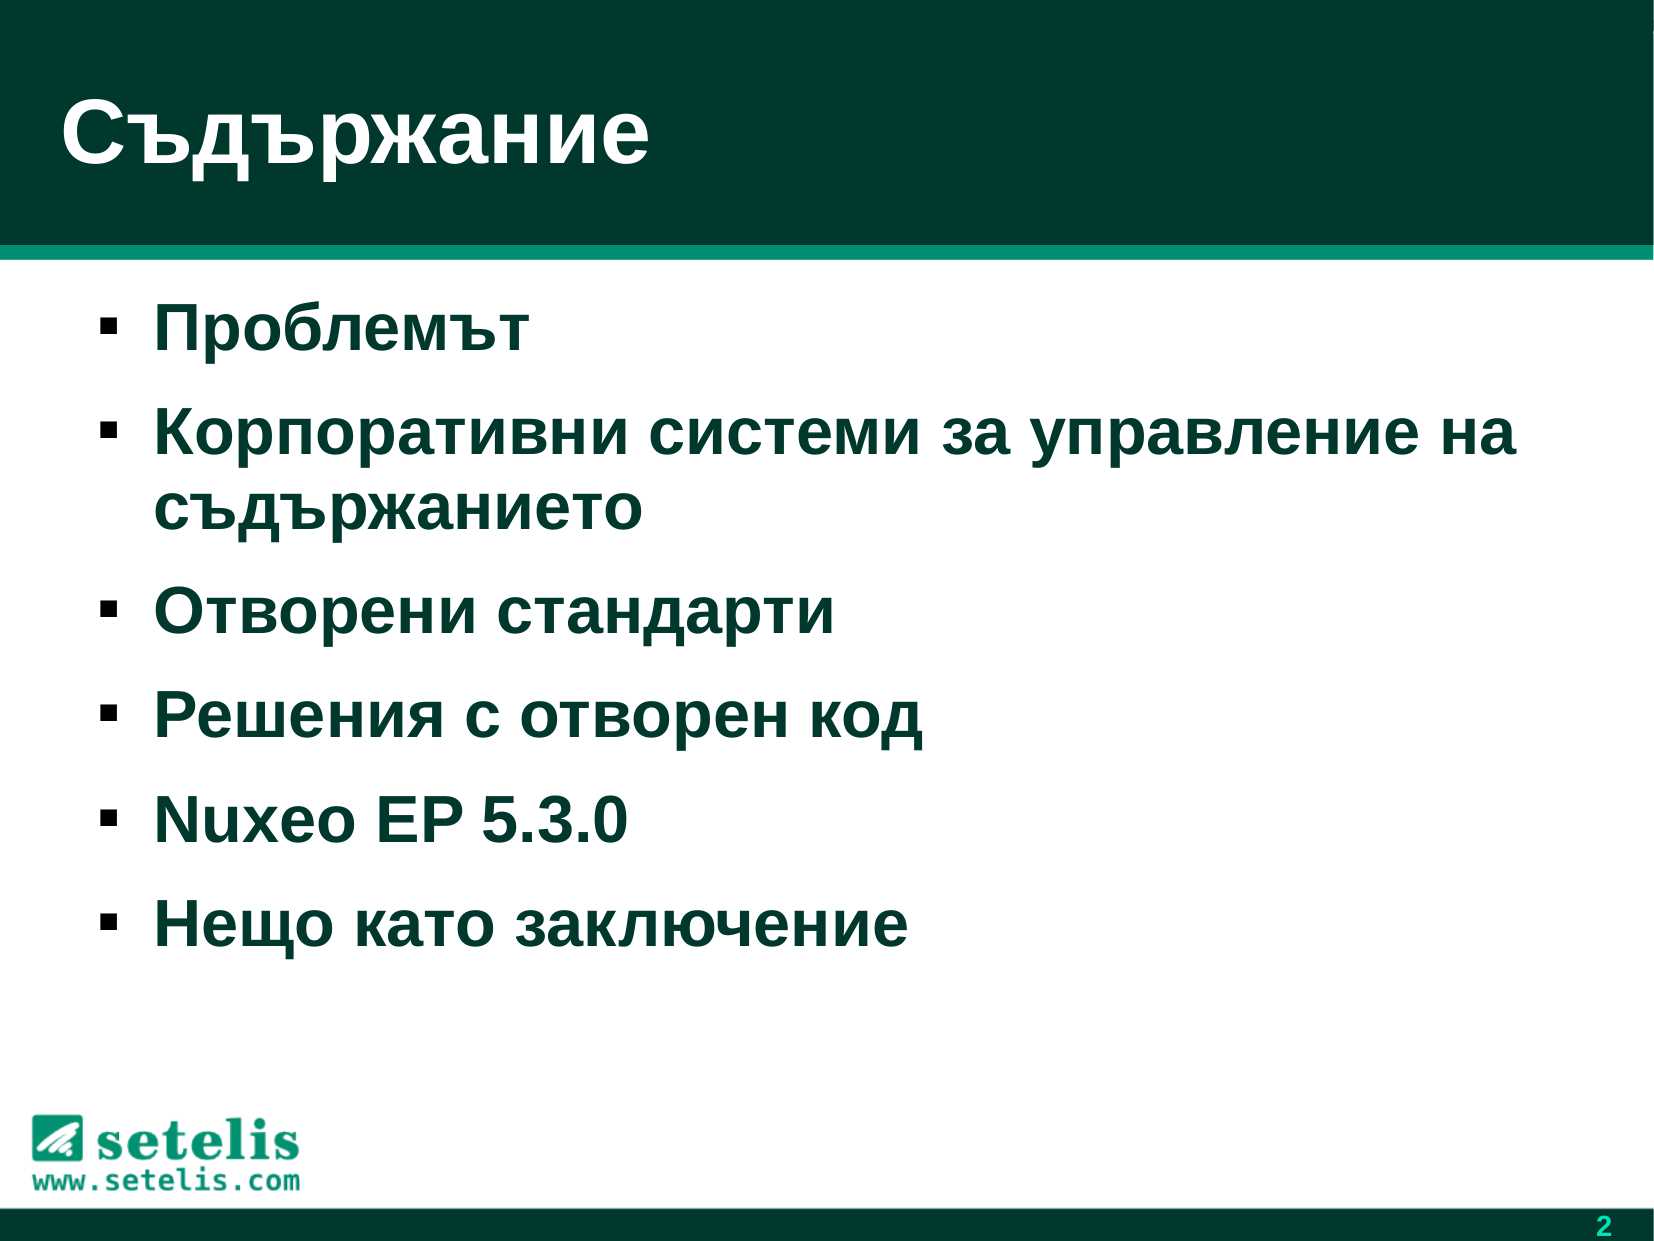

# Съдържание
Проблемът
Корпоративни системи за управление на съдържанието
Отворени стандарти
Решения с отворен код
Nuxeo EP 5.3.0
Нещо като заключение
2